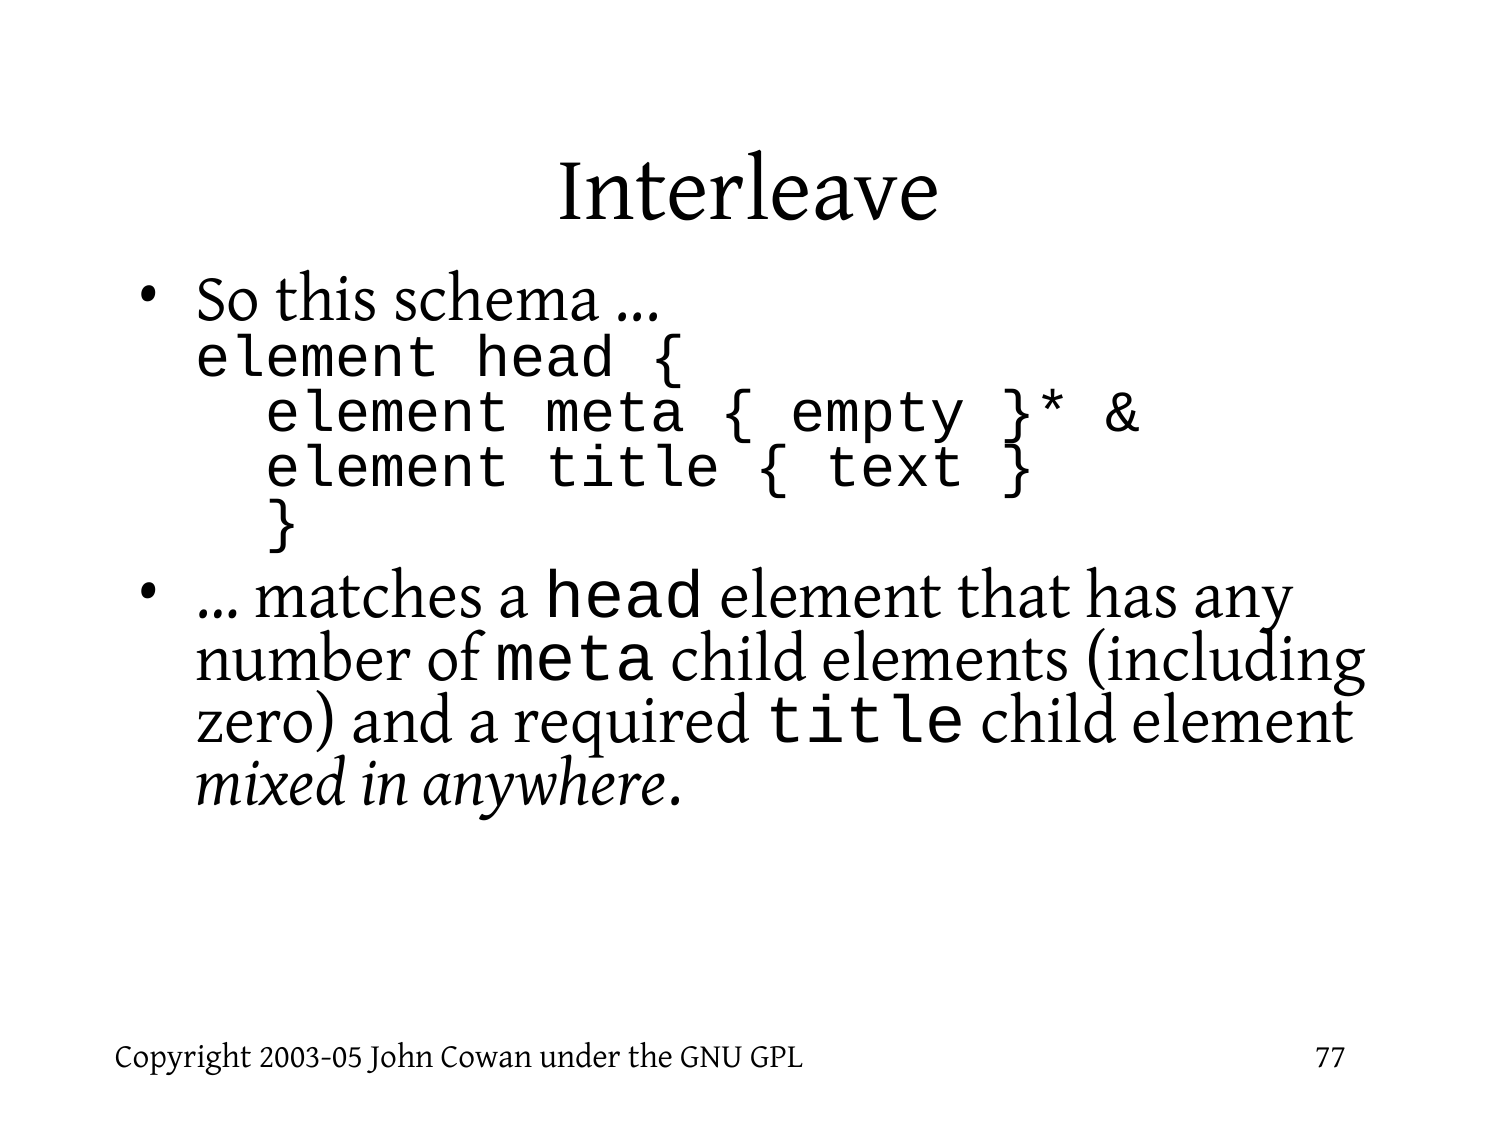

# Interleave
So this schema ...
element head {
 element meta { empty }* &
 element title { text }
 }
… matches a head element that has any number of meta child elements (including zero) and a required title child element mixed in anywhere.